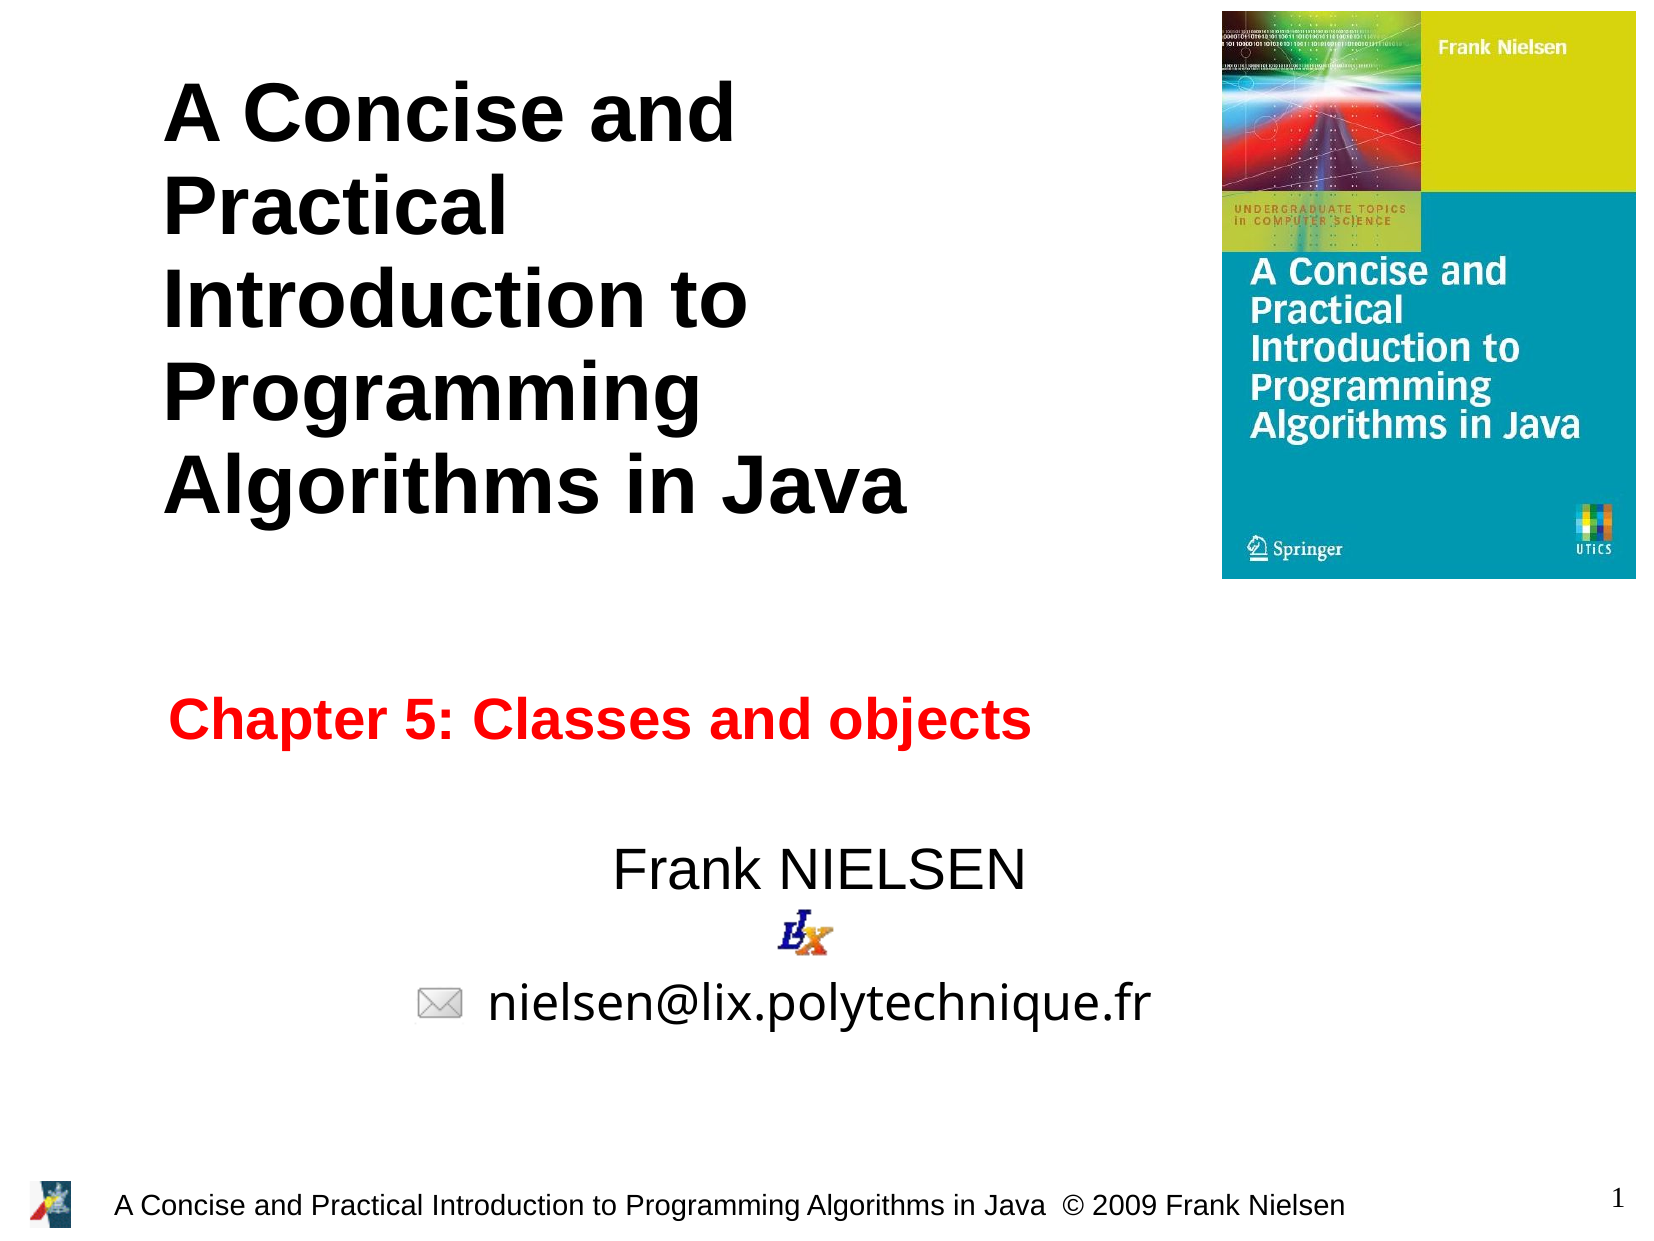

A Concise and
Practical
Introduction to
Programming
Algorithms in Java
Chapter 5: Classes and objects
Frank NIELSEN
nielsen@lix.polytechnique.fr